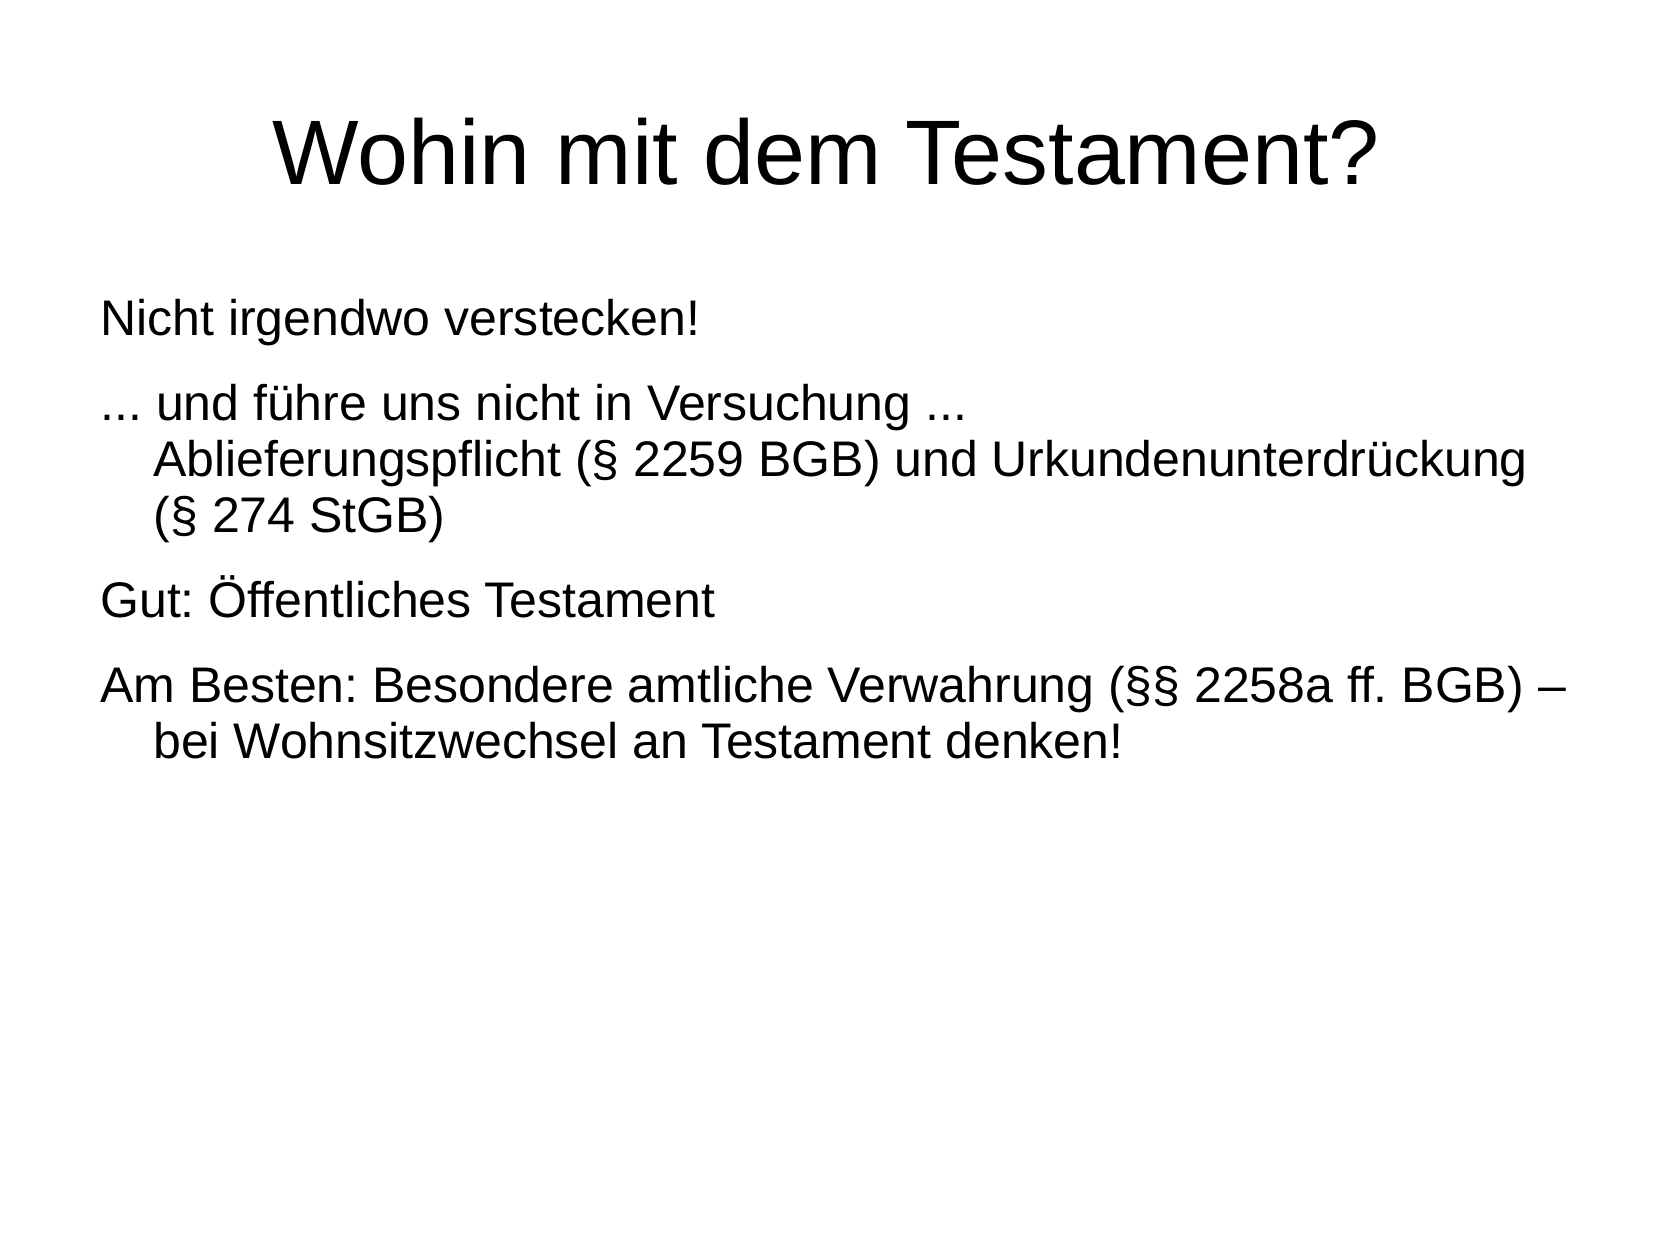

# Wohin mit dem Testament?
Nicht irgendwo verstecken!
... und führe uns nicht in Versuchung ...
Ablieferungspflicht (§ 2259 BGB) und Urkundenunterdrückung (§ 274 StGB)
Gut: Öffentliches Testament
Am Besten: Besondere amtliche Verwahrung (§§ 2258a ff. BGB) – bei Wohnsitzwechsel an Testament denken!